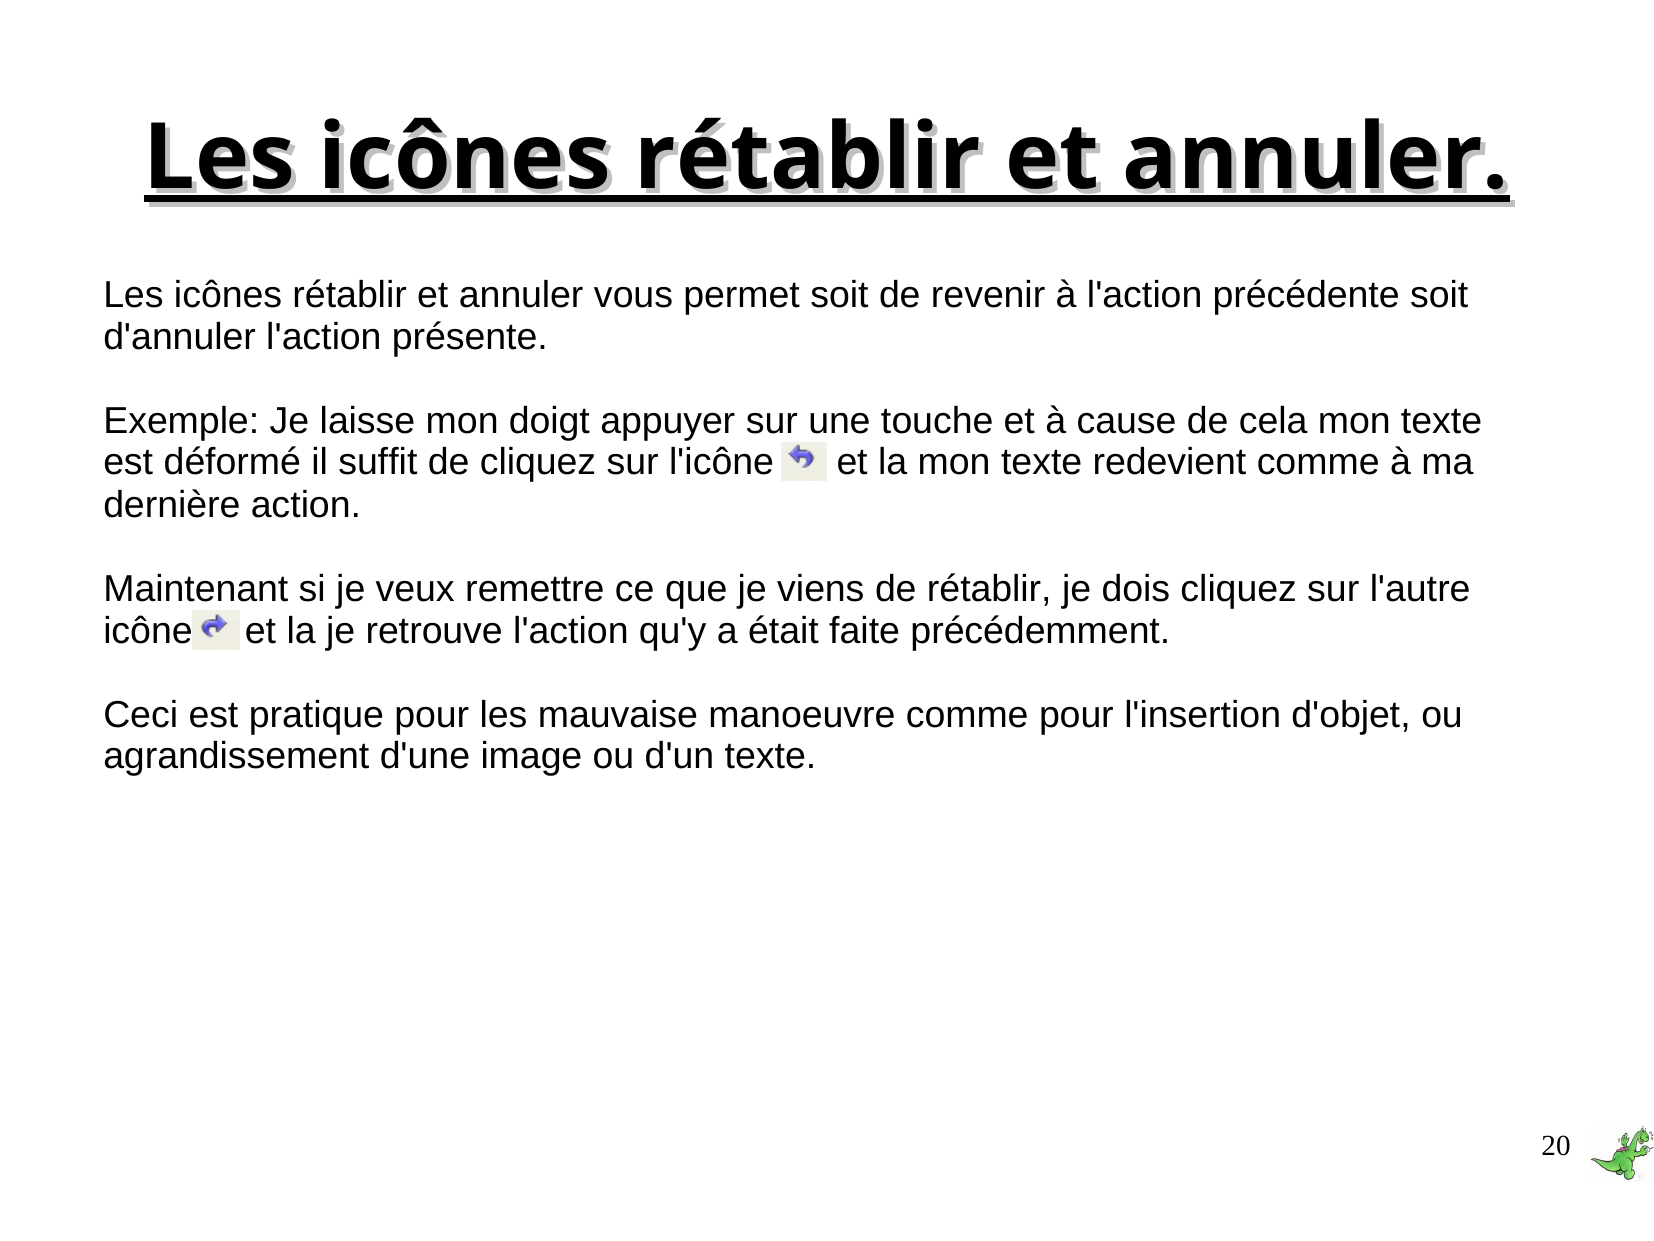

# Les icônes rétablir et annuler.
Les icônes rétablir et annuler vous permet soit de revenir à l'action précédente soit d'annuler l'action présente.
Exemple: Je laisse mon doigt appuyer sur une touche et à cause de cela mon texte est déformé il suffit de cliquez sur l'icône et la mon texte redevient comme à ma dernière action.
Maintenant si je veux remettre ce que je viens de rétablir, je dois cliquez sur l'autre icône et la je retrouve l'action qu'y a était faite précédemment.
Ceci est pratique pour les mauvaise manoeuvre comme pour l'insertion d'objet, ou agrandissement d'une image ou d'un texte.
20